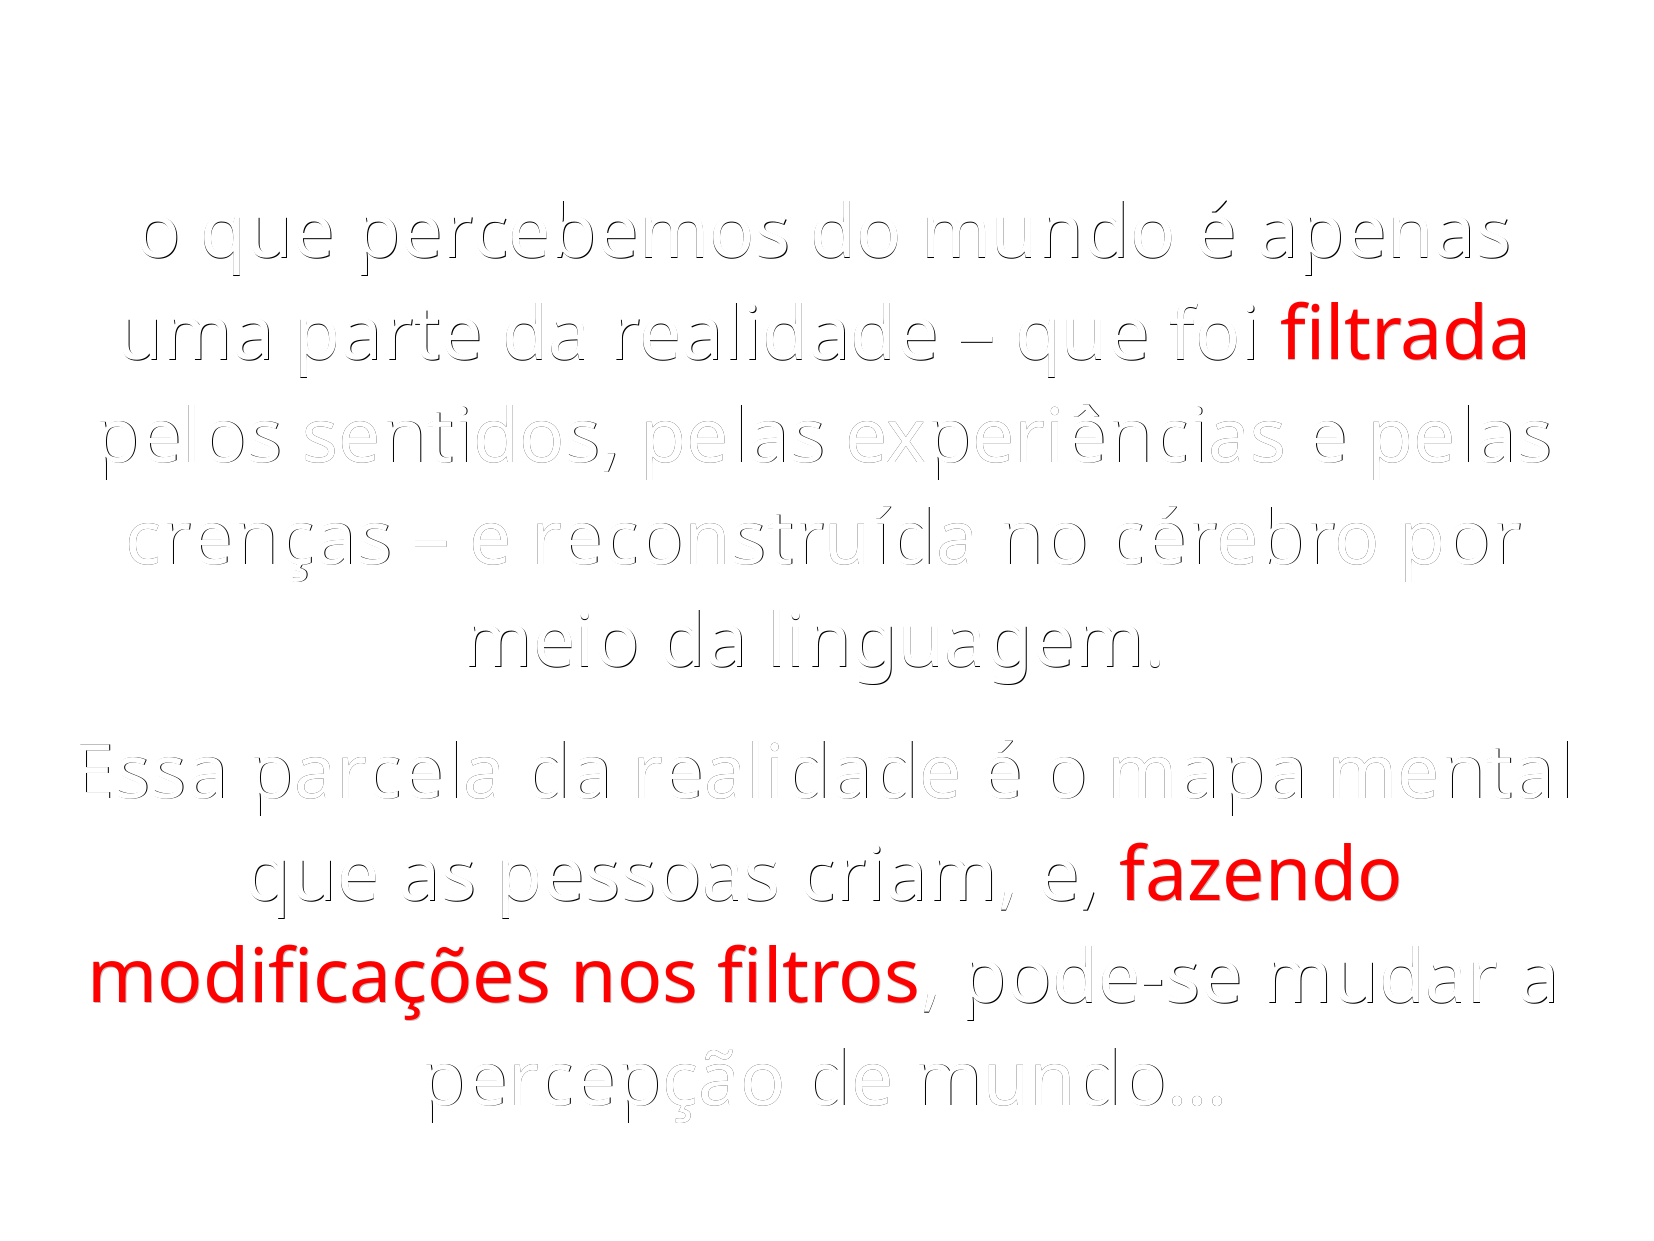

# o que percebemos do mundo é apenas uma parte da realidade – que foi filtrada pelos sentidos, pelas experiências e pelas crenças – e reconstruída no cérebro por meio da linguagem.
Essa parcela da realidade é o mapa mental que as pessoas criam, e, fazendo modificações nos filtros, pode-se mudar a percepção de mundo...